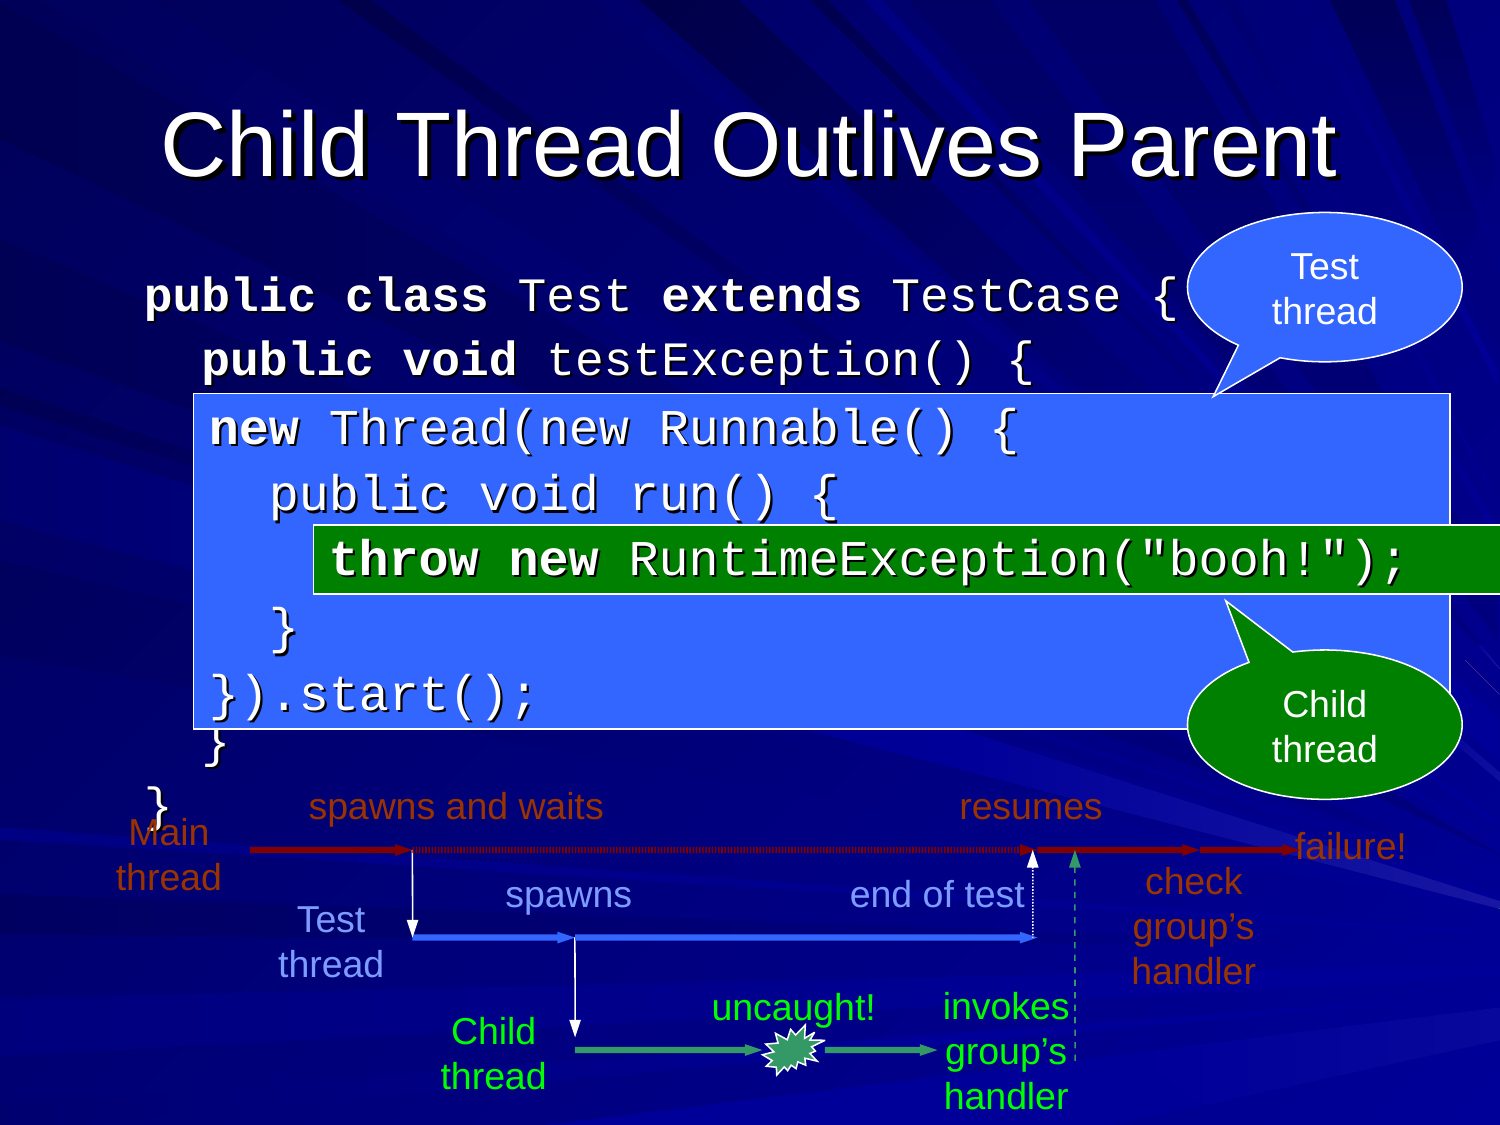

# Child Thread Outlives Parent
Test thread
public class Test extends TestCase {
 public void testException() {
 new Thread(new Runnable() {
 public void run() {
 throw new RuntimeException("booh!");
 }
 }).start();
 }
}
new Thread(new Runnable() {
 public void run() {
 throw new RuntimeException("booh!");
 }
}).start();
throw new RuntimeException("booh!");
Child thread
spawns and waits
resumes
Main thread
failure!
check group’s handler
spawns
end of test
Test thread
invokes group’s handler
uncaught!
Child thread